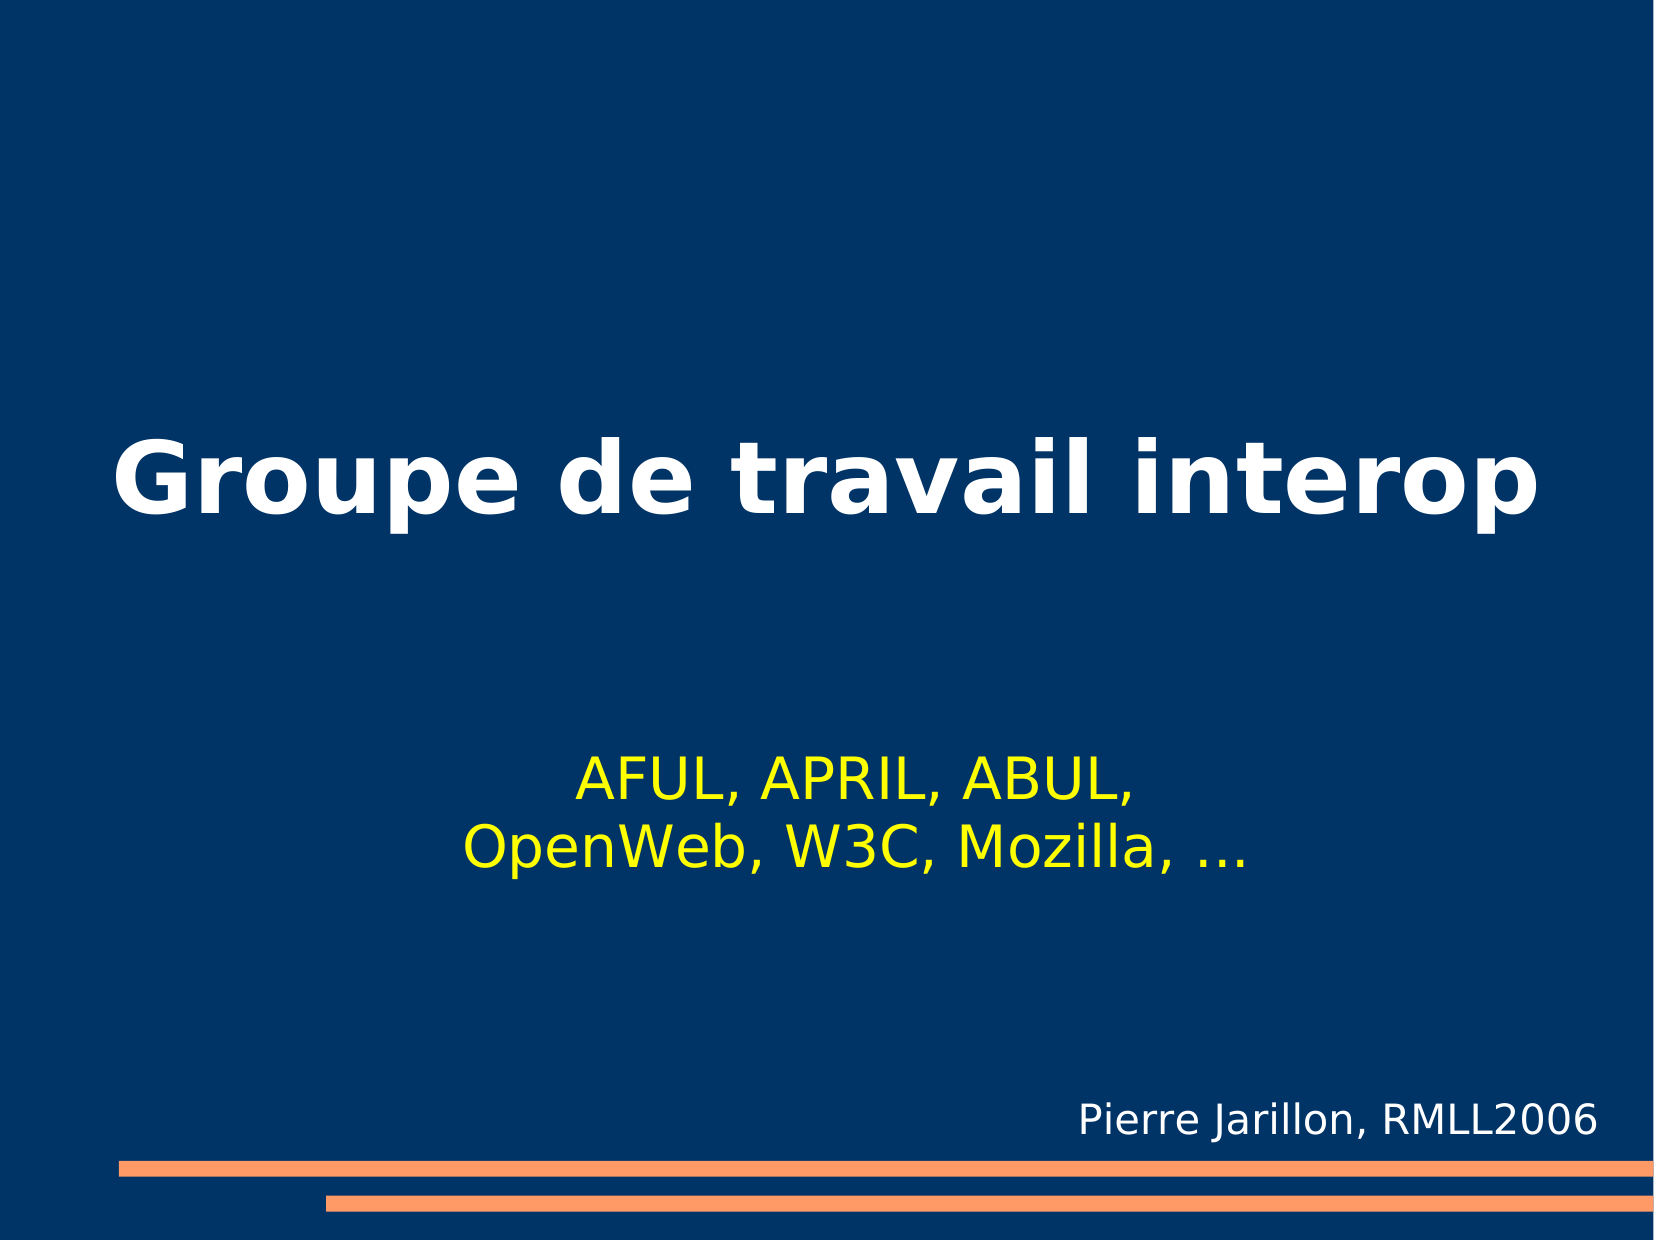

Groupe de travail interop
AFUL, APRIL, ABUL, OpenWeb, W3C, Mozilla, ...
Pierre Jarillon, RMLL2006